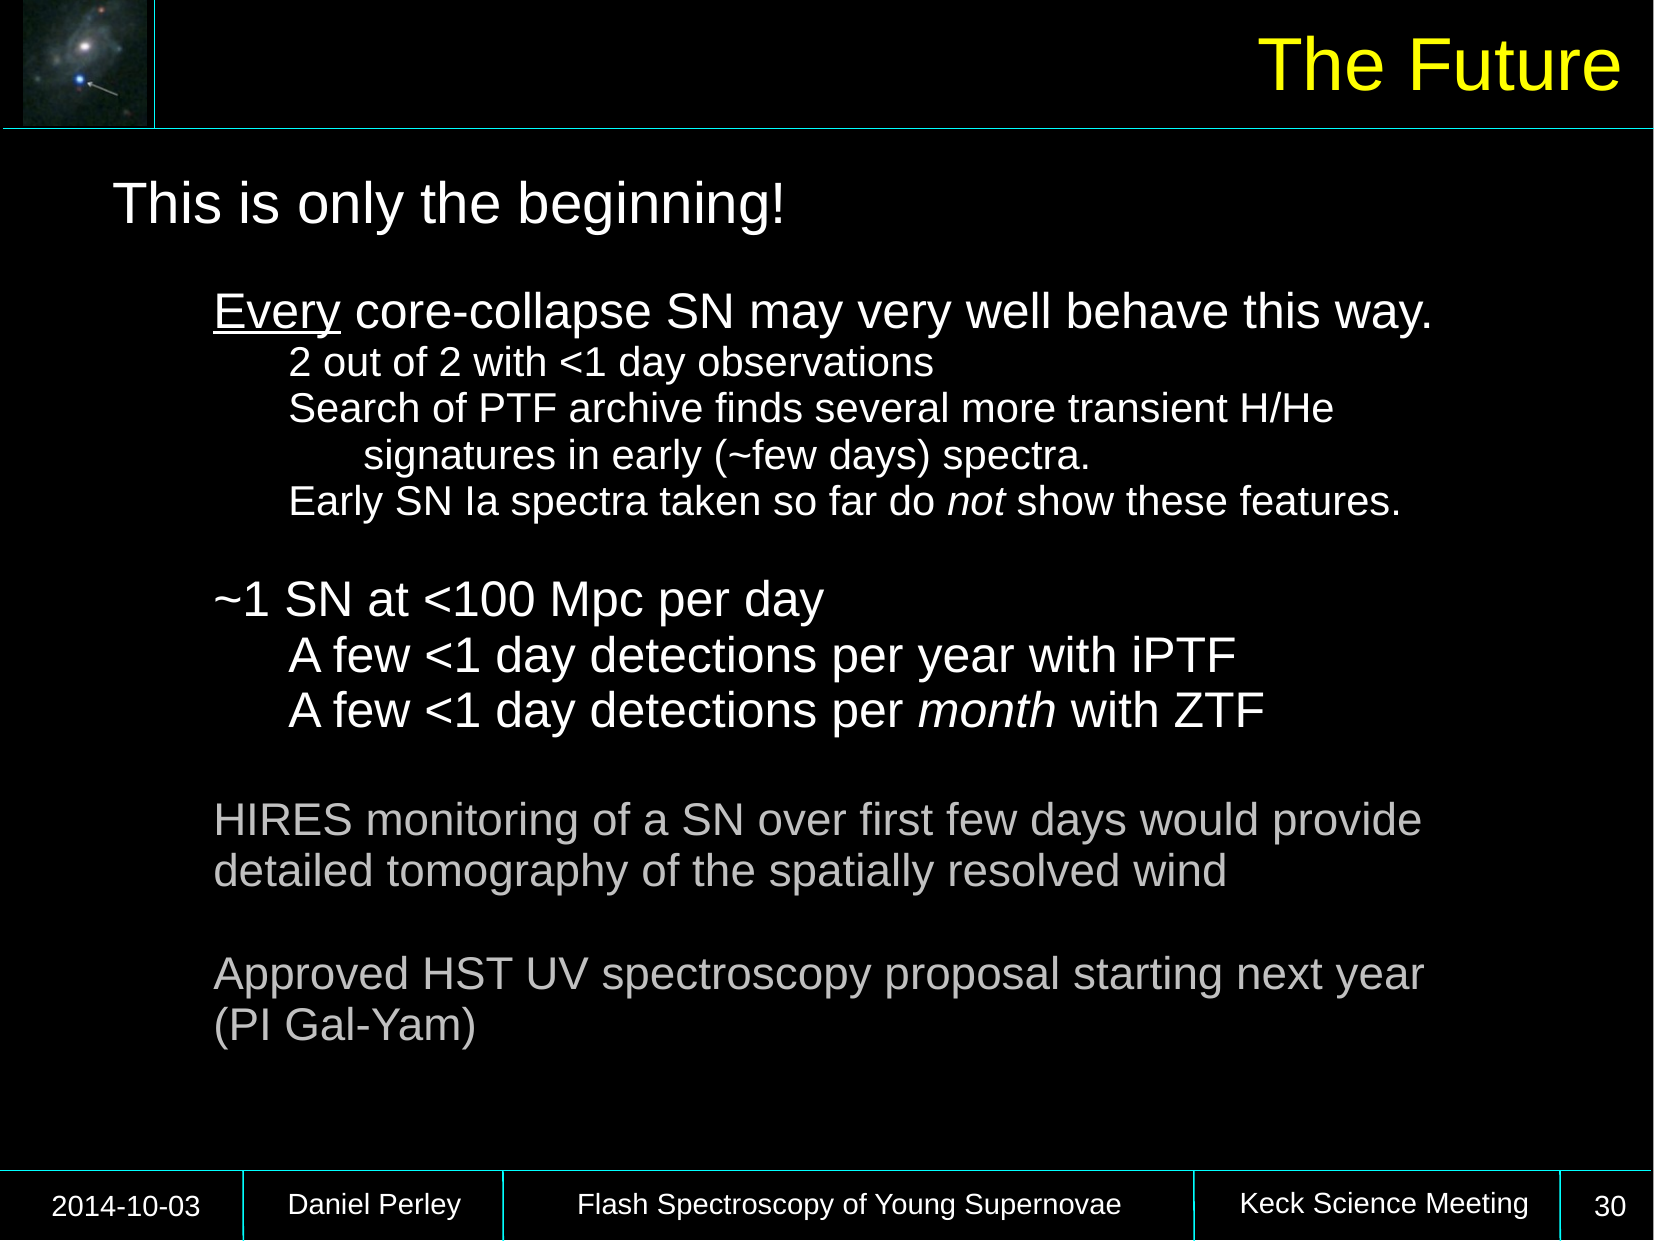

# The Future
This is only the beginning!
Every core-collapse SN may very well behave this way.
	2 out of 2 with <1 day observations
	Search of PTF archive finds several more transient H/He
		signatures in early (~few days) spectra.
	Early SN Ia spectra taken so far do not show these features.
~1 SN at <100 Mpc per day
	A few <1 day detections per year with iPTF
	A few <1 day detections per month with ZTF
HIRES monitoring of a SN over first few days would provide detailed tomography of the spatially resolved wind
Approved HST UV spectroscopy proposal starting next year (PI Gal-Yam)
2014-10-03
30